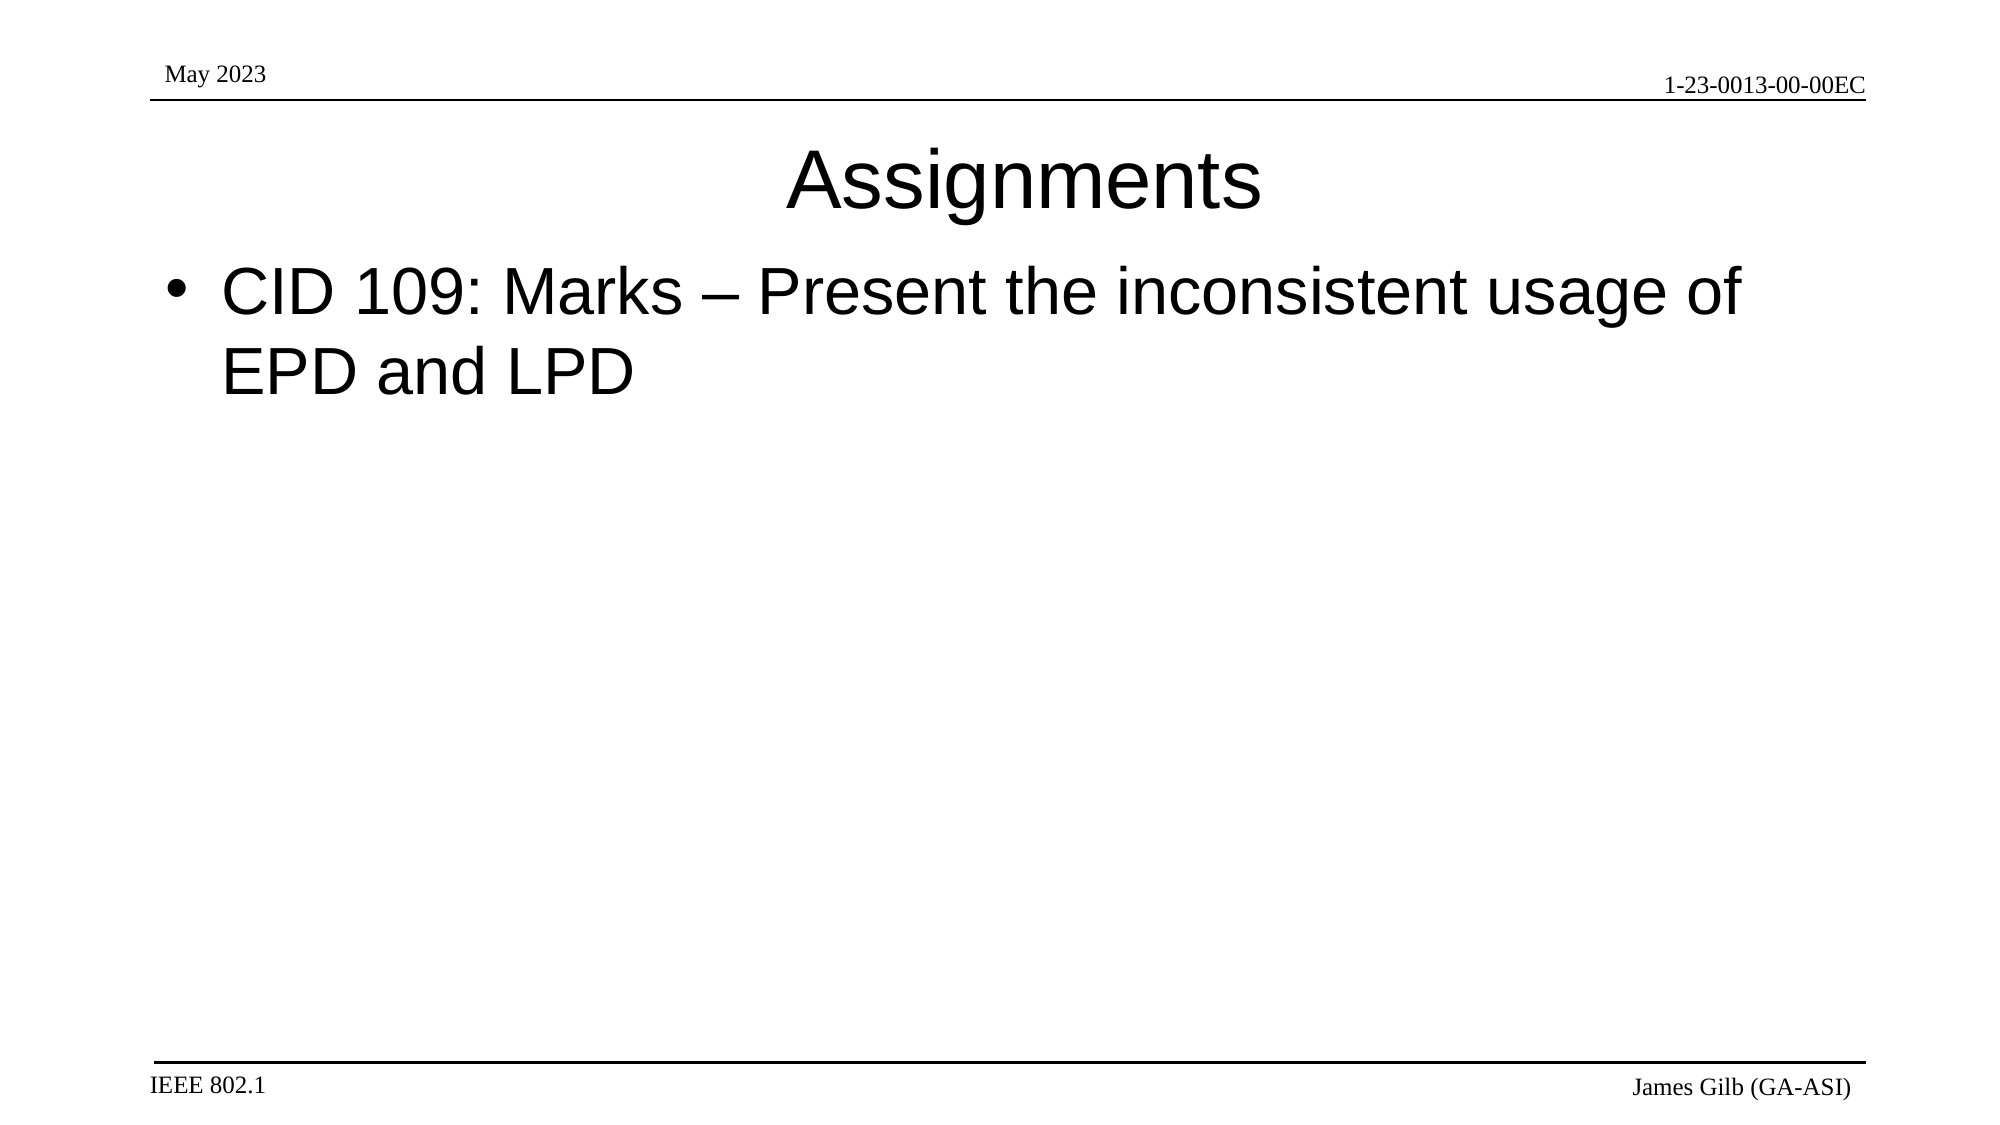

# Assignments
CID 109: Marks – Present the inconsistent usage of EPD and LPD